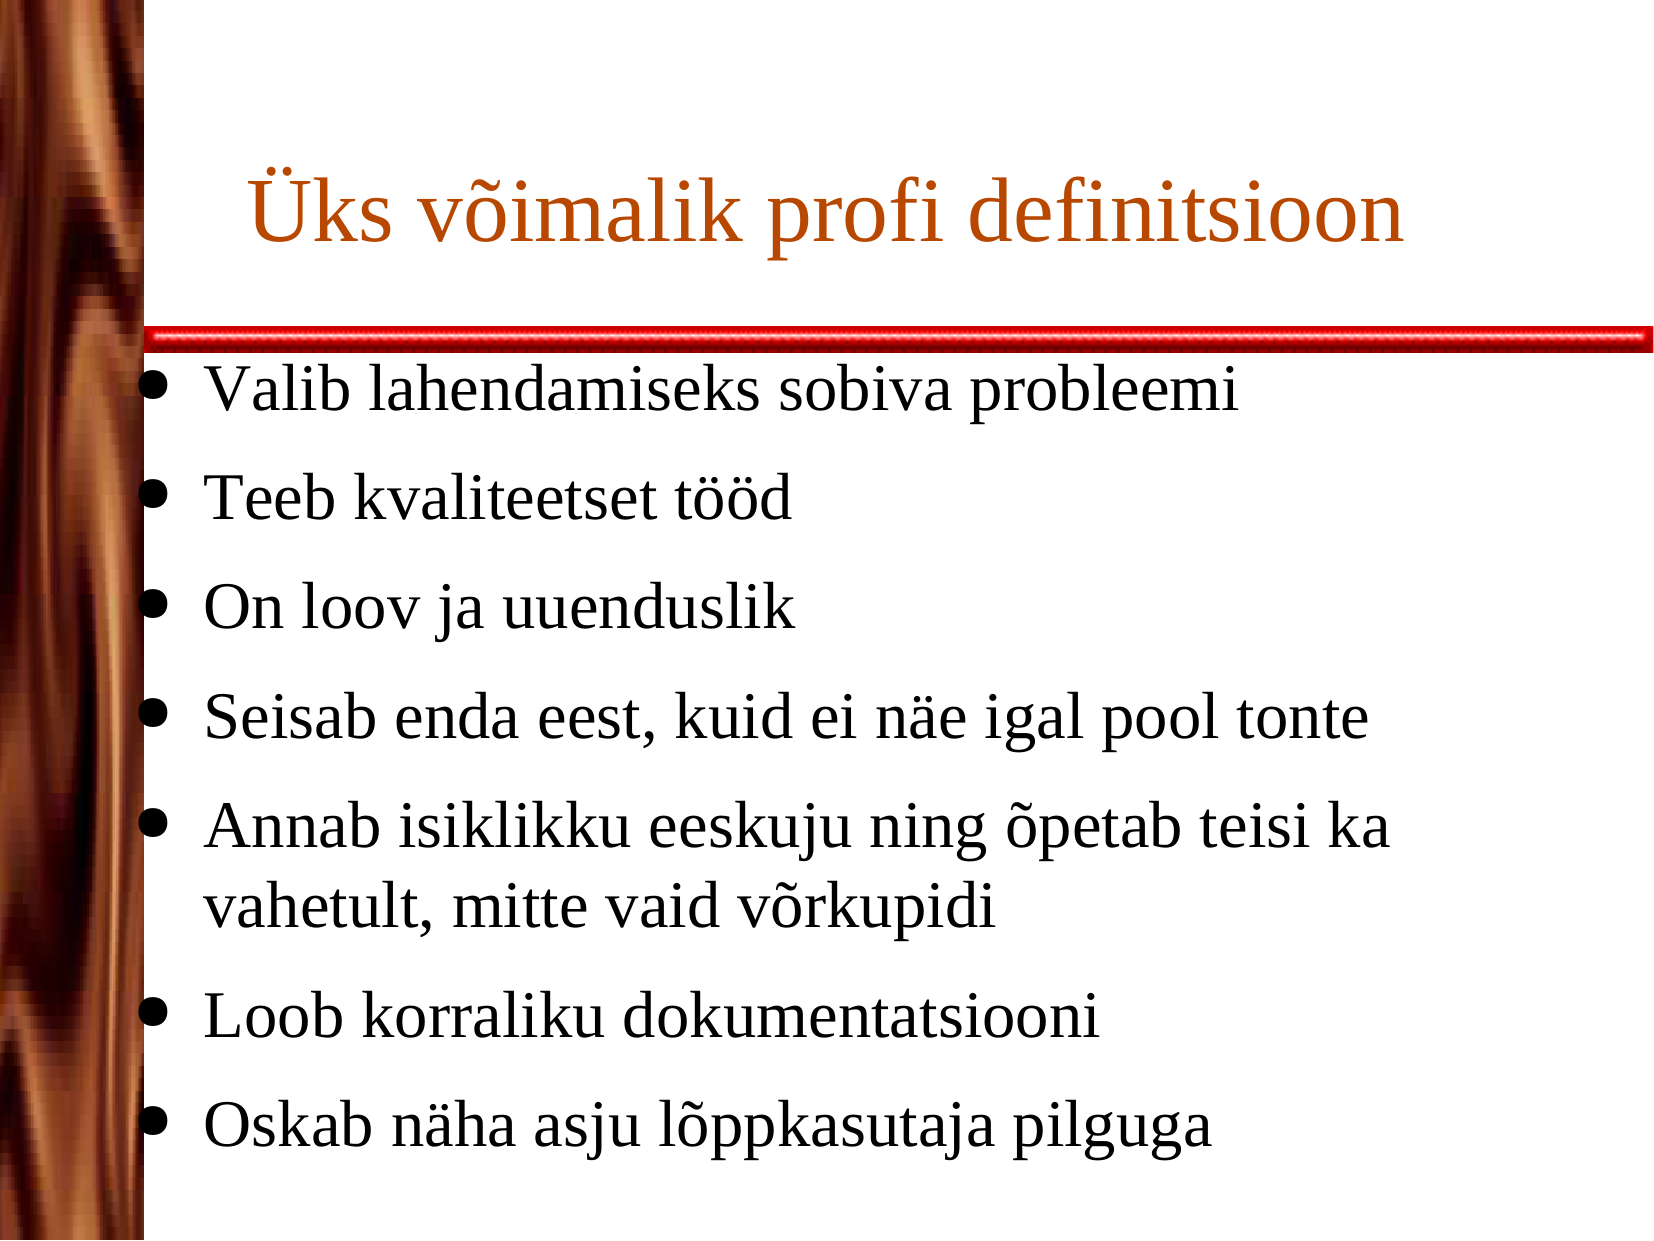

# Üks võimalik profi definitsioon
Valib lahendamiseks sobiva probleemi
Teeb kvaliteetset tööd
On loov ja uuenduslik
Seisab enda eest, kuid ei näe igal pool tonte
Annab isiklikku eeskuju ning õpetab teisi ka vahetult, mitte vaid võrkupidi
Loob korraliku dokumentatsiooni
Oskab näha asju lõppkasutaja pilguga